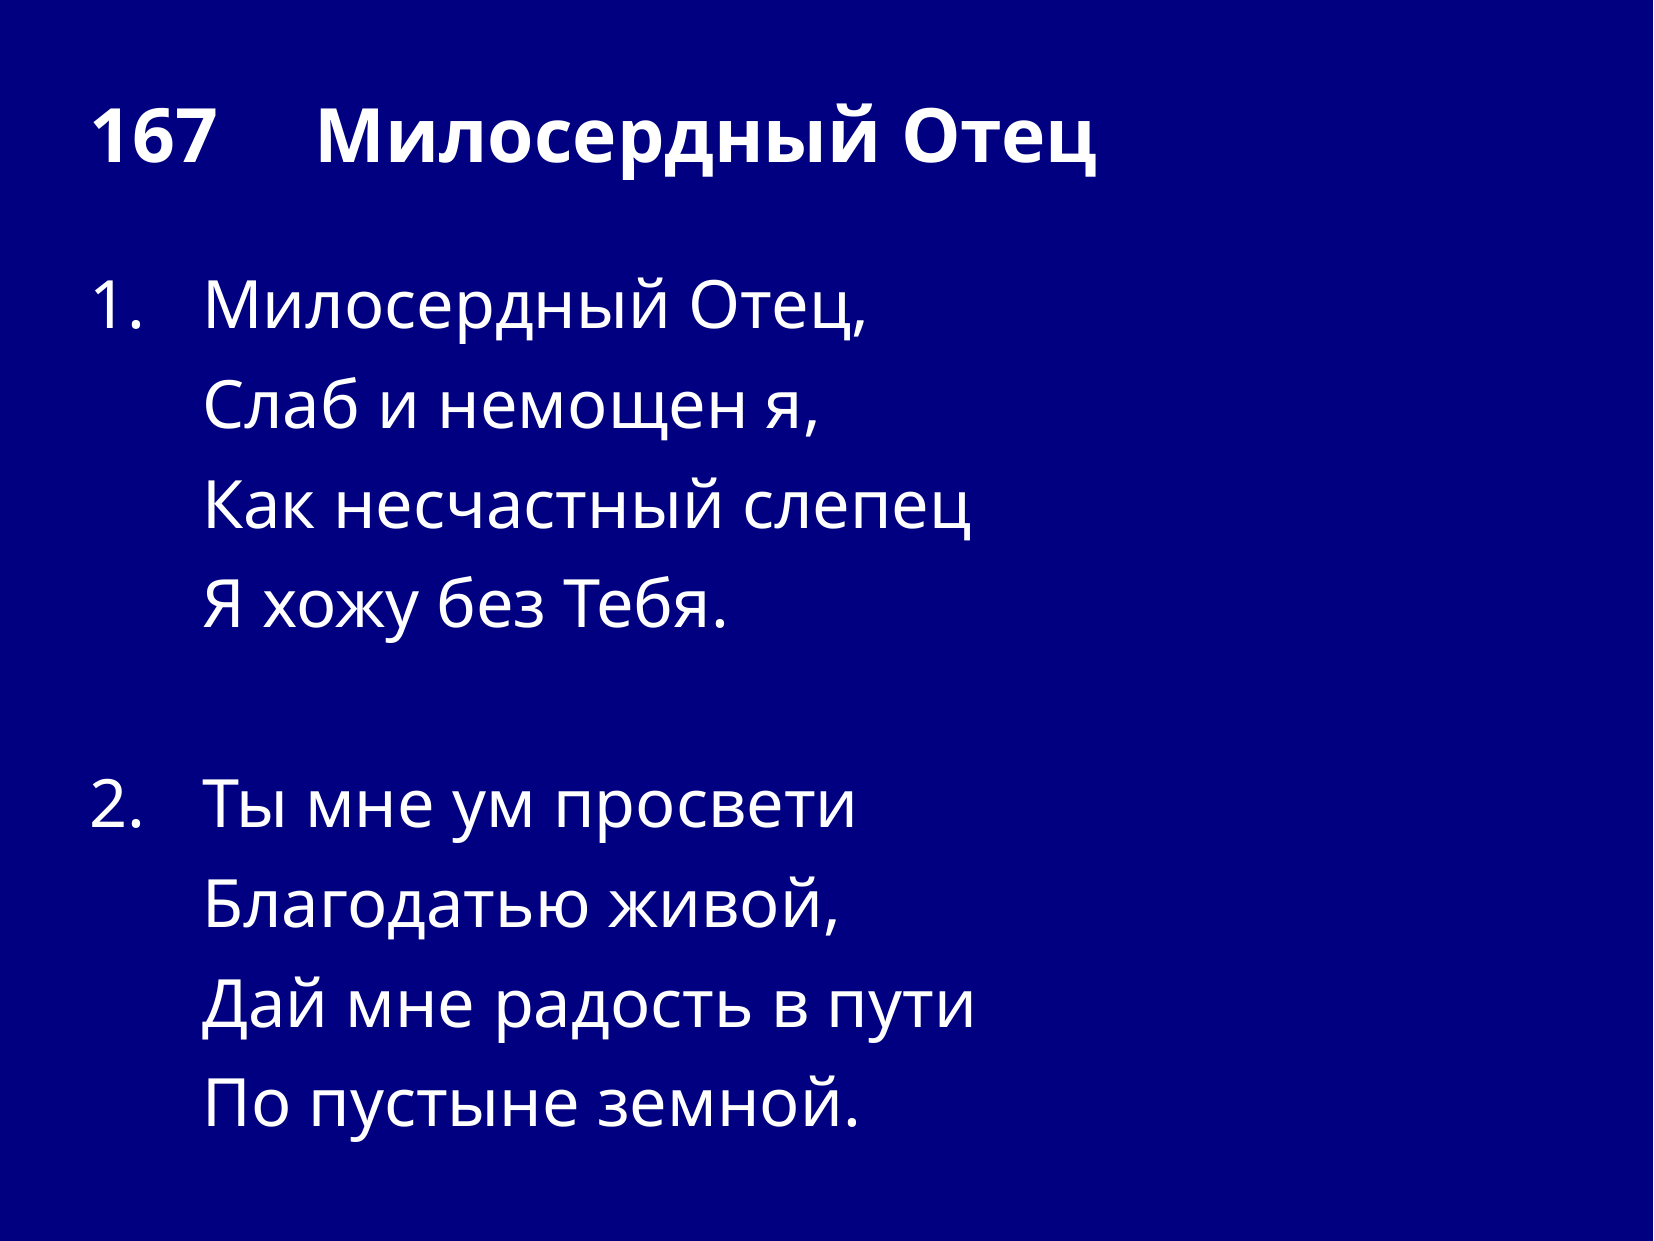

167	Милосердный Отец
1.	Милосердный Отец,
	Слаб и немощен я,
	Как несчастный слепец
	Я хожу без Тебя.
2.	Ты мне ум просвети
	Благодатью живой,
	Дай мне радость в пути
	По пустыне земной.